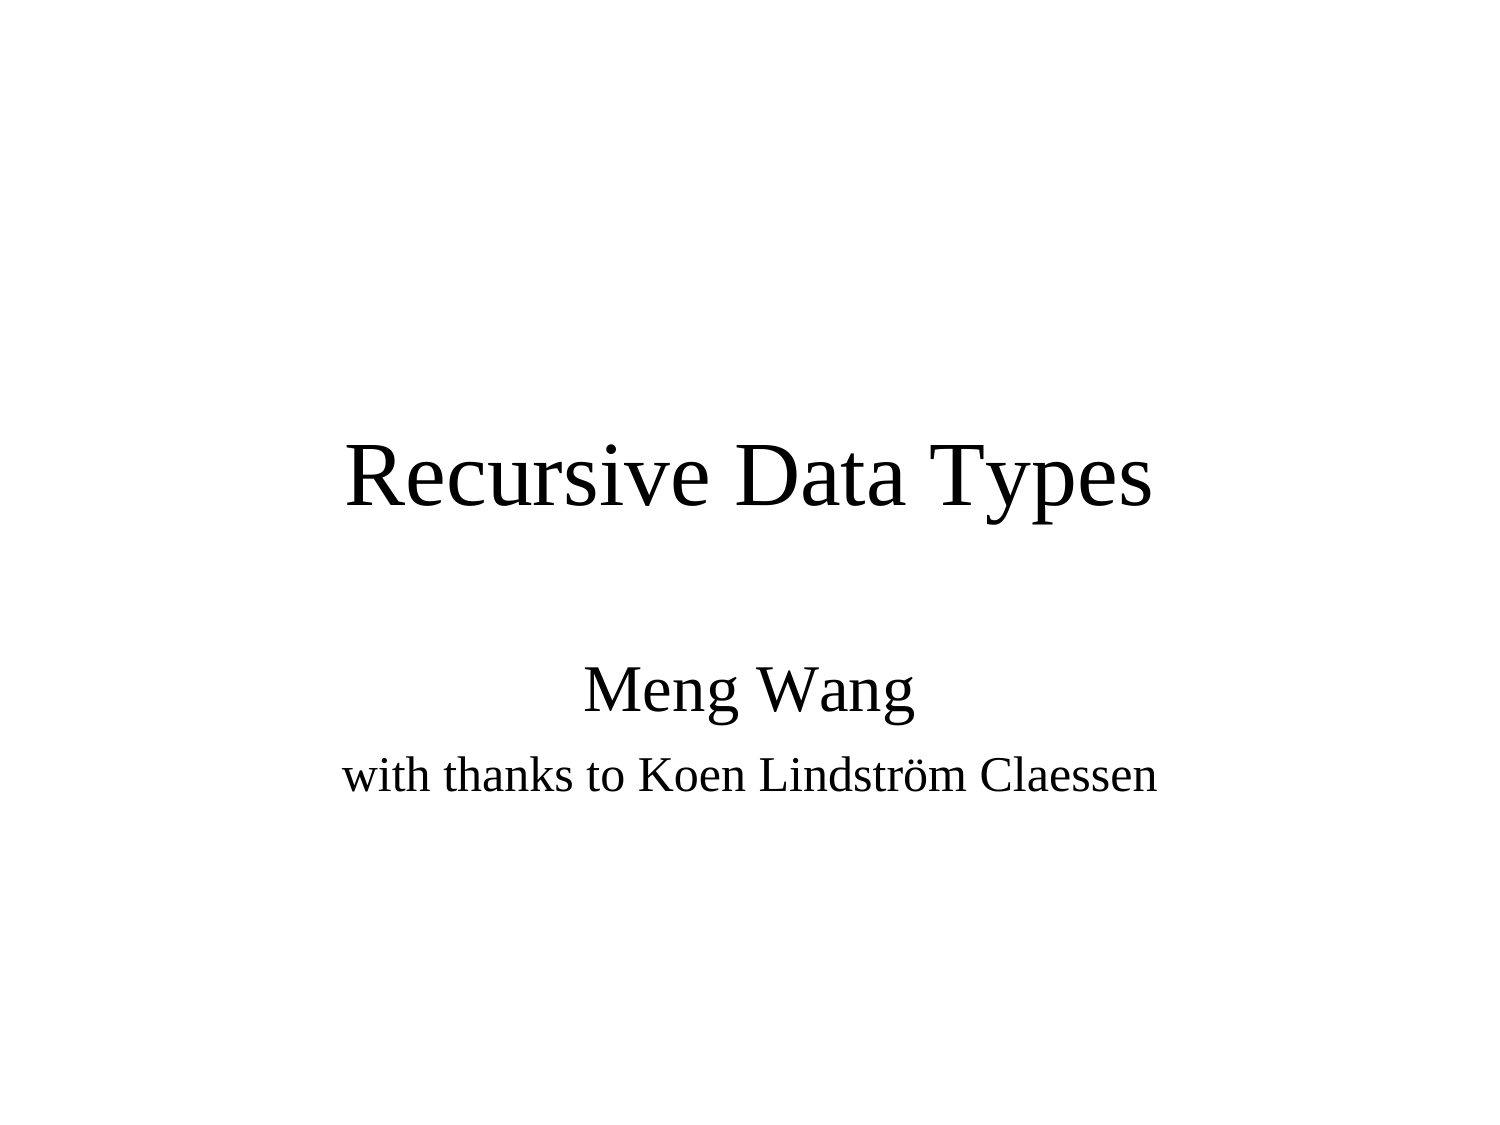

# Recursive Data Types
Meng Wang
with thanks to Koen Lindström Claessen